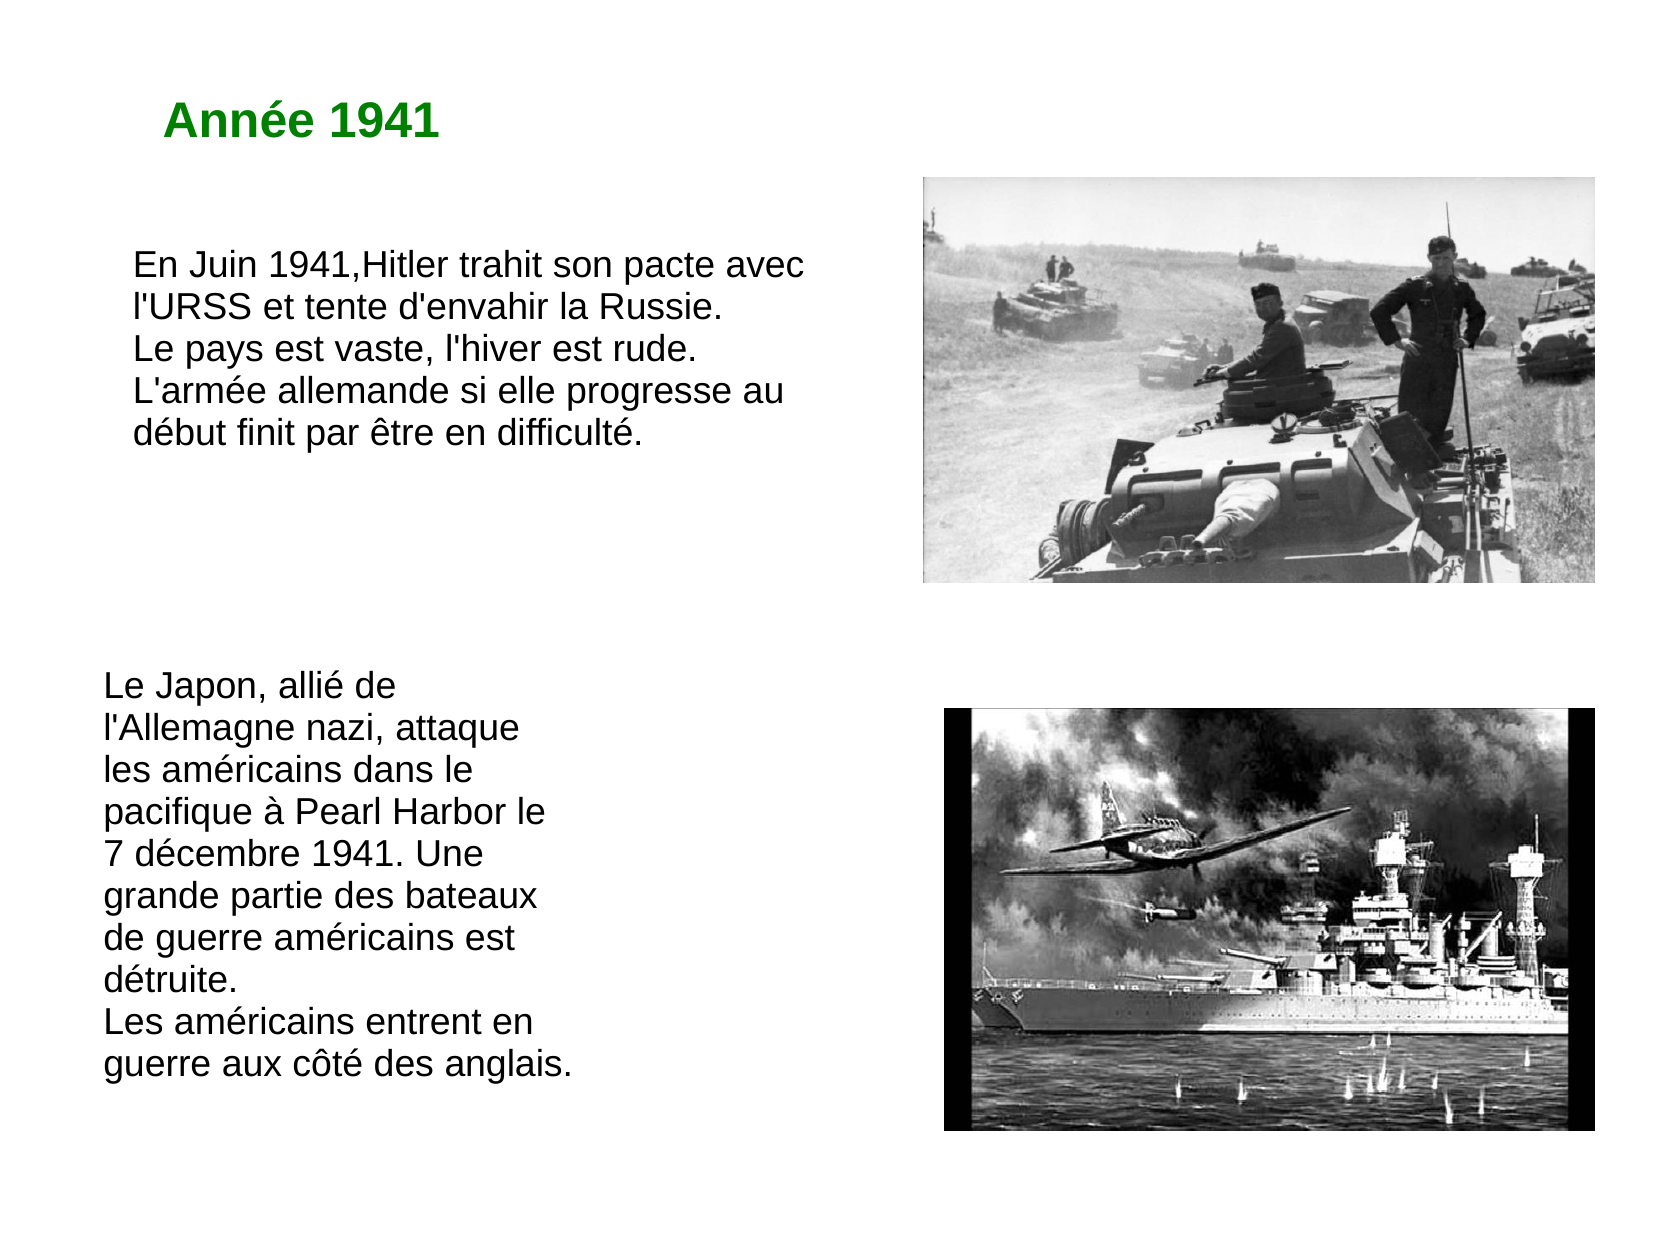

Année 1941
En Juin 1941,Hitler trahit son pacte avec l'URSS et tente d'envahir la Russie.
Le pays est vaste, l'hiver est rude. L'armée allemande si elle progresse au début finit par être en difficulté.
Le Japon, allié de l'Allemagne nazi, attaque les américains dans le pacifique à Pearl Harbor le 7 décembre 1941. Une grande partie des bateaux de guerre américains est détruite.
Les américains entrent en guerre aux côté des anglais.